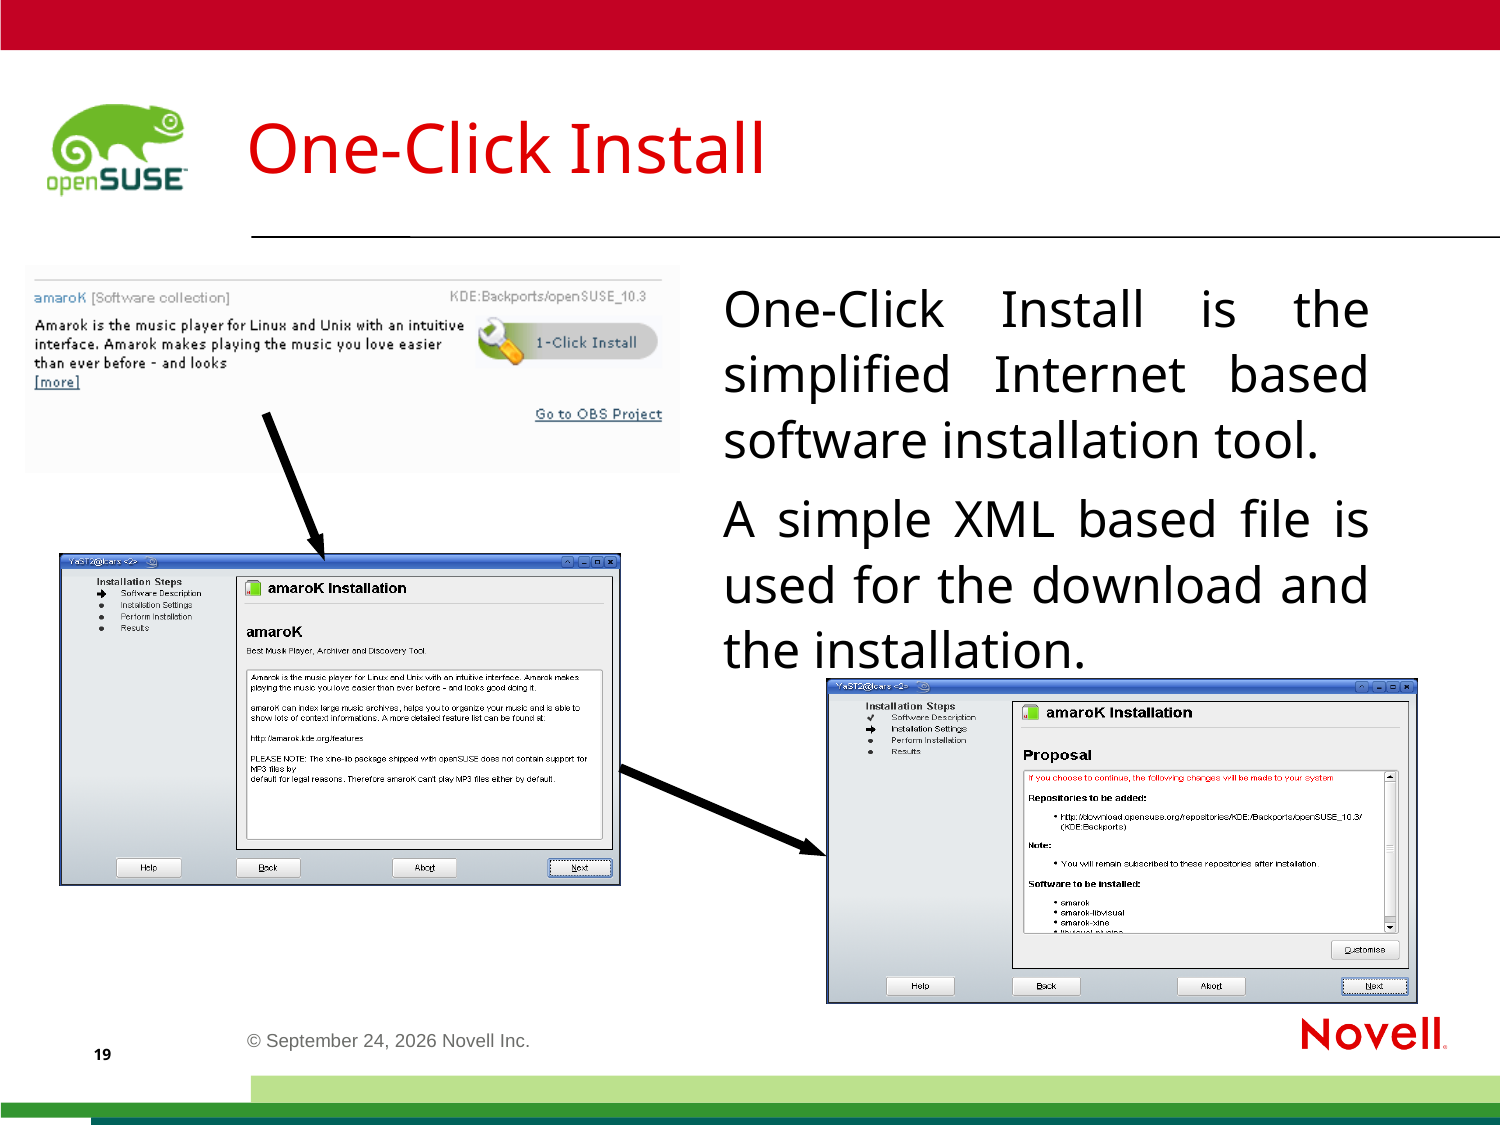

# One-Click Install
One-Click Install is the simplified Internet based software installation tool.
A simple XML based file is used for the download and the installation.